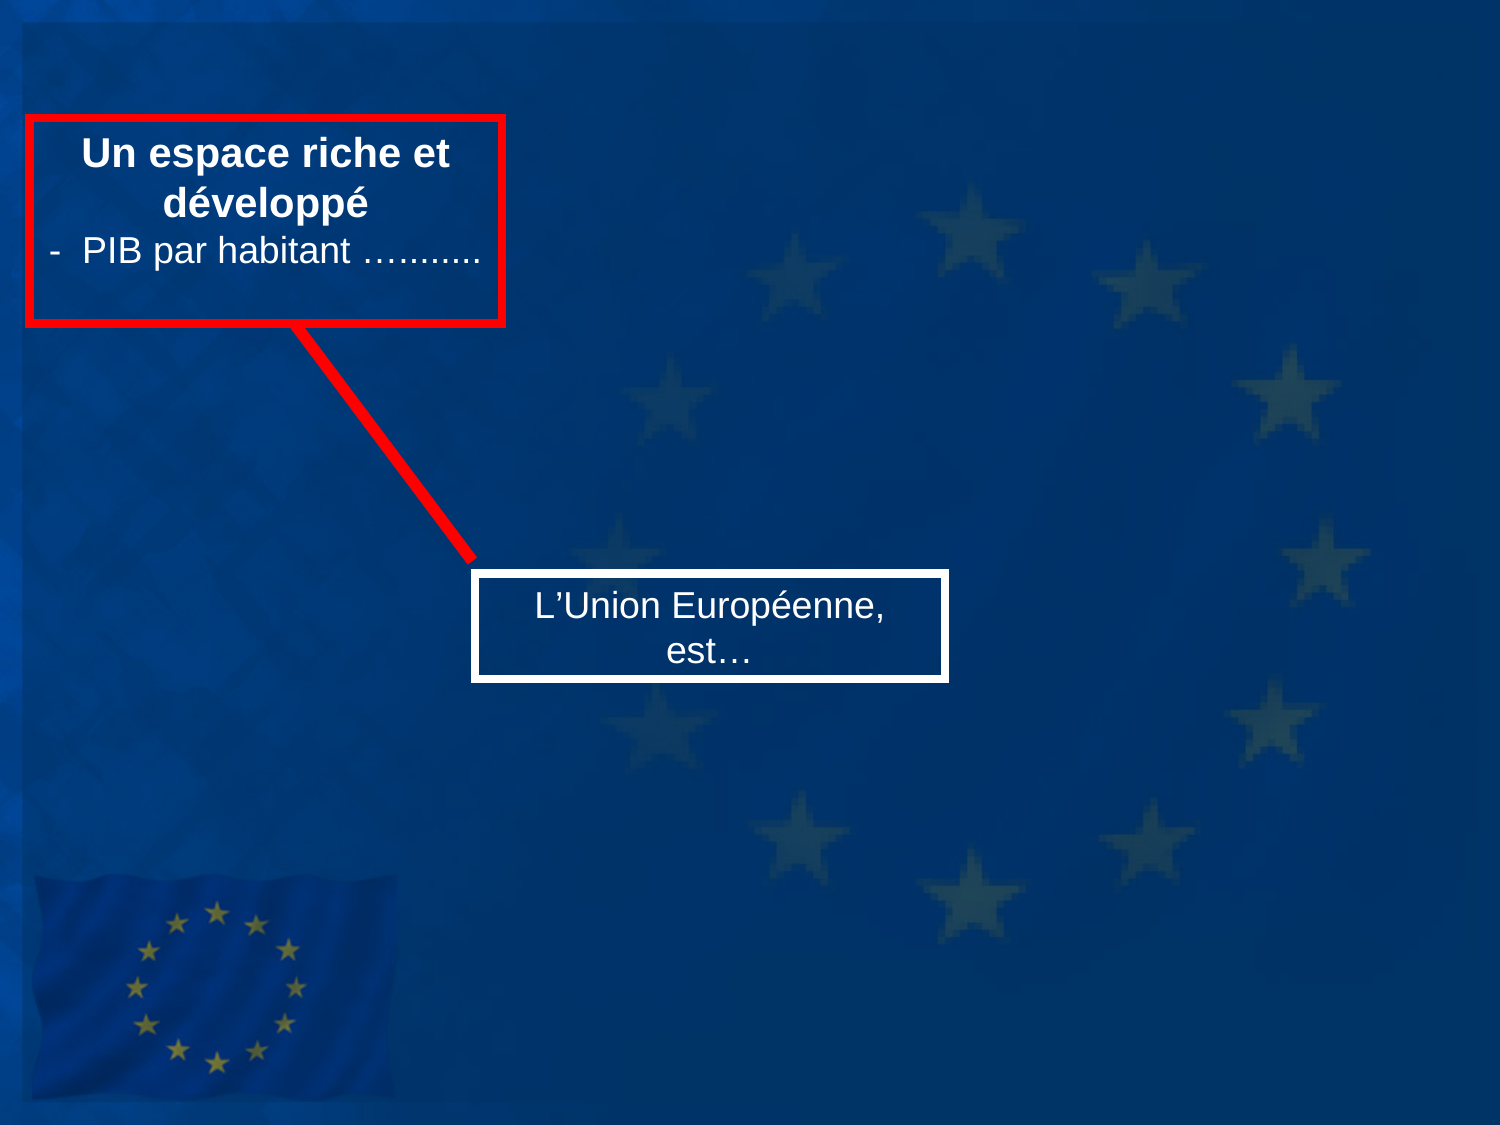

Un espace riche et développé
- PIB par habitant …........
L’Union Européenne, est…